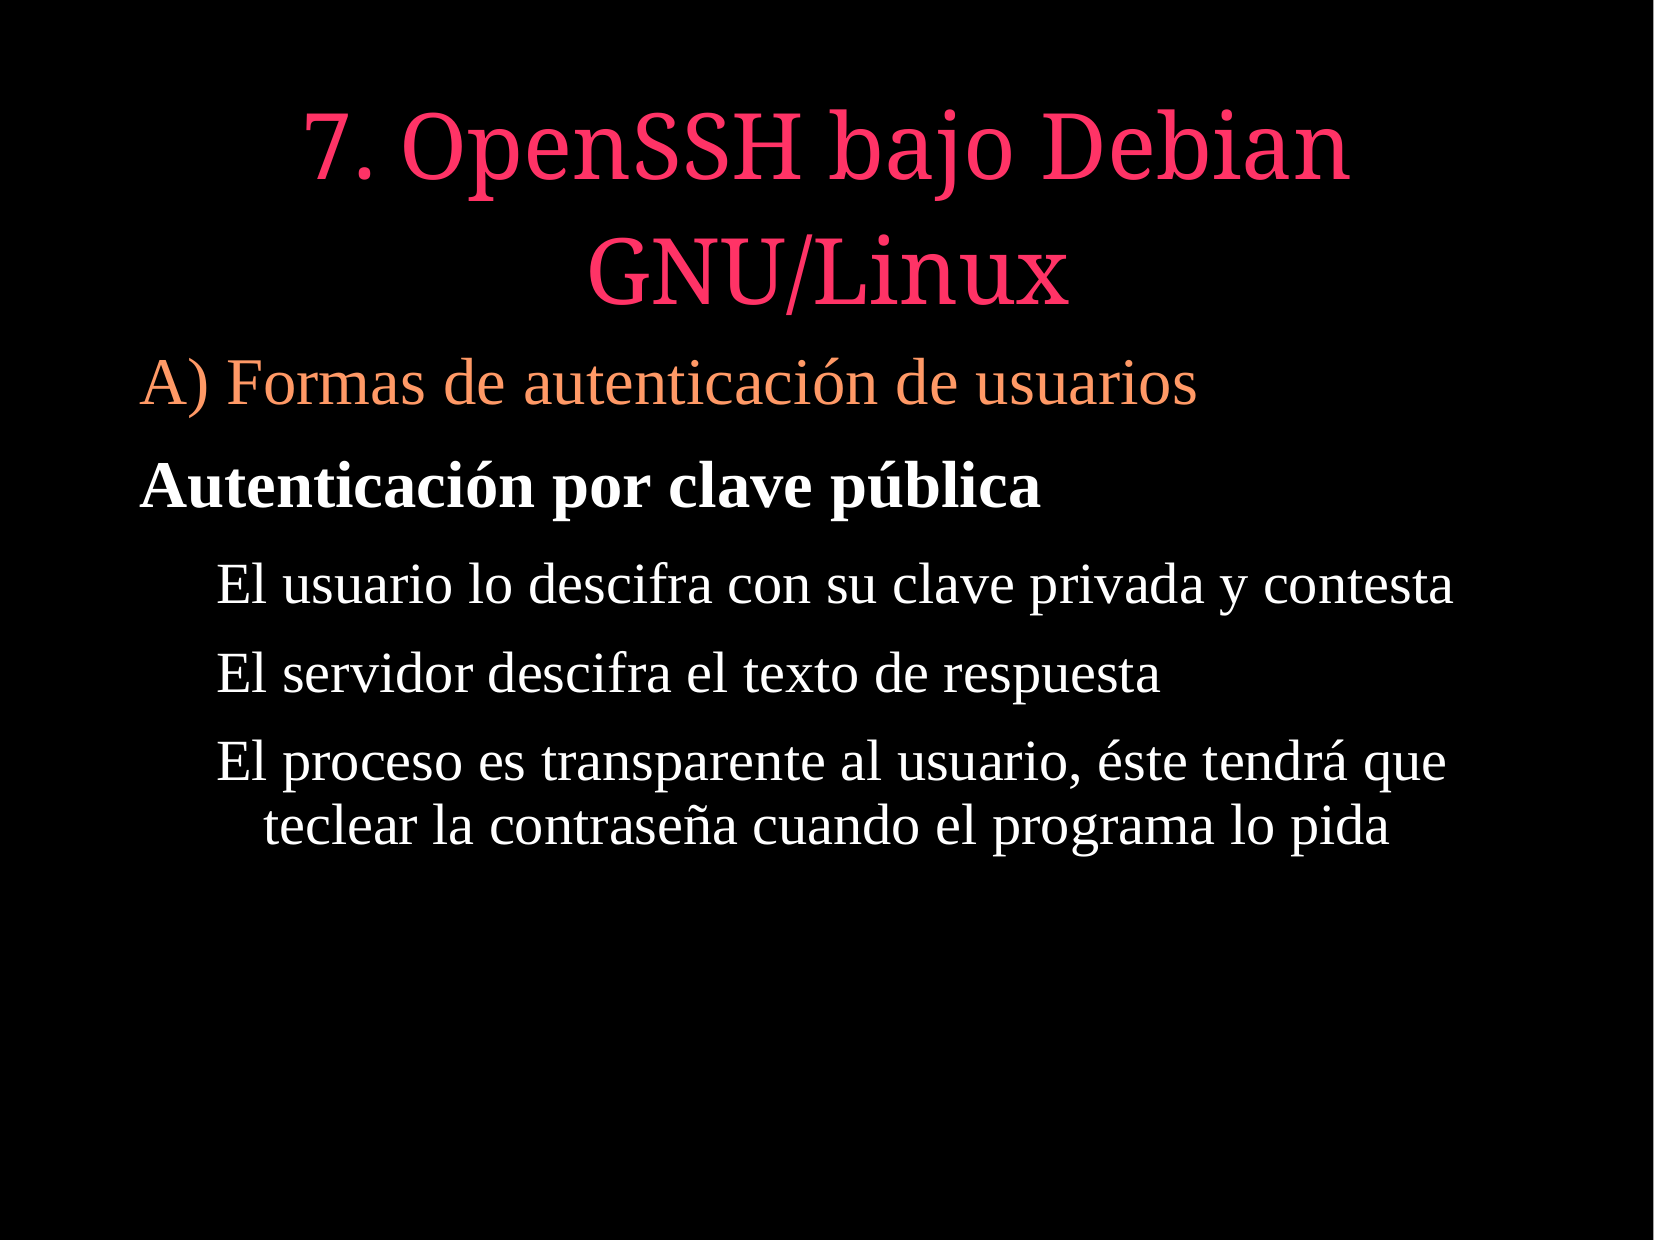

# 7. OpenSSH bajo Debian GNU/Linux
A) Formas de autenticación de usuarios
Autenticación por clave pública
El usuario lo descifra con su clave privada y contesta
El servidor descifra el texto de respuesta
El proceso es transparente al usuario, éste tendrá que teclear la contraseña cuando el programa lo pida